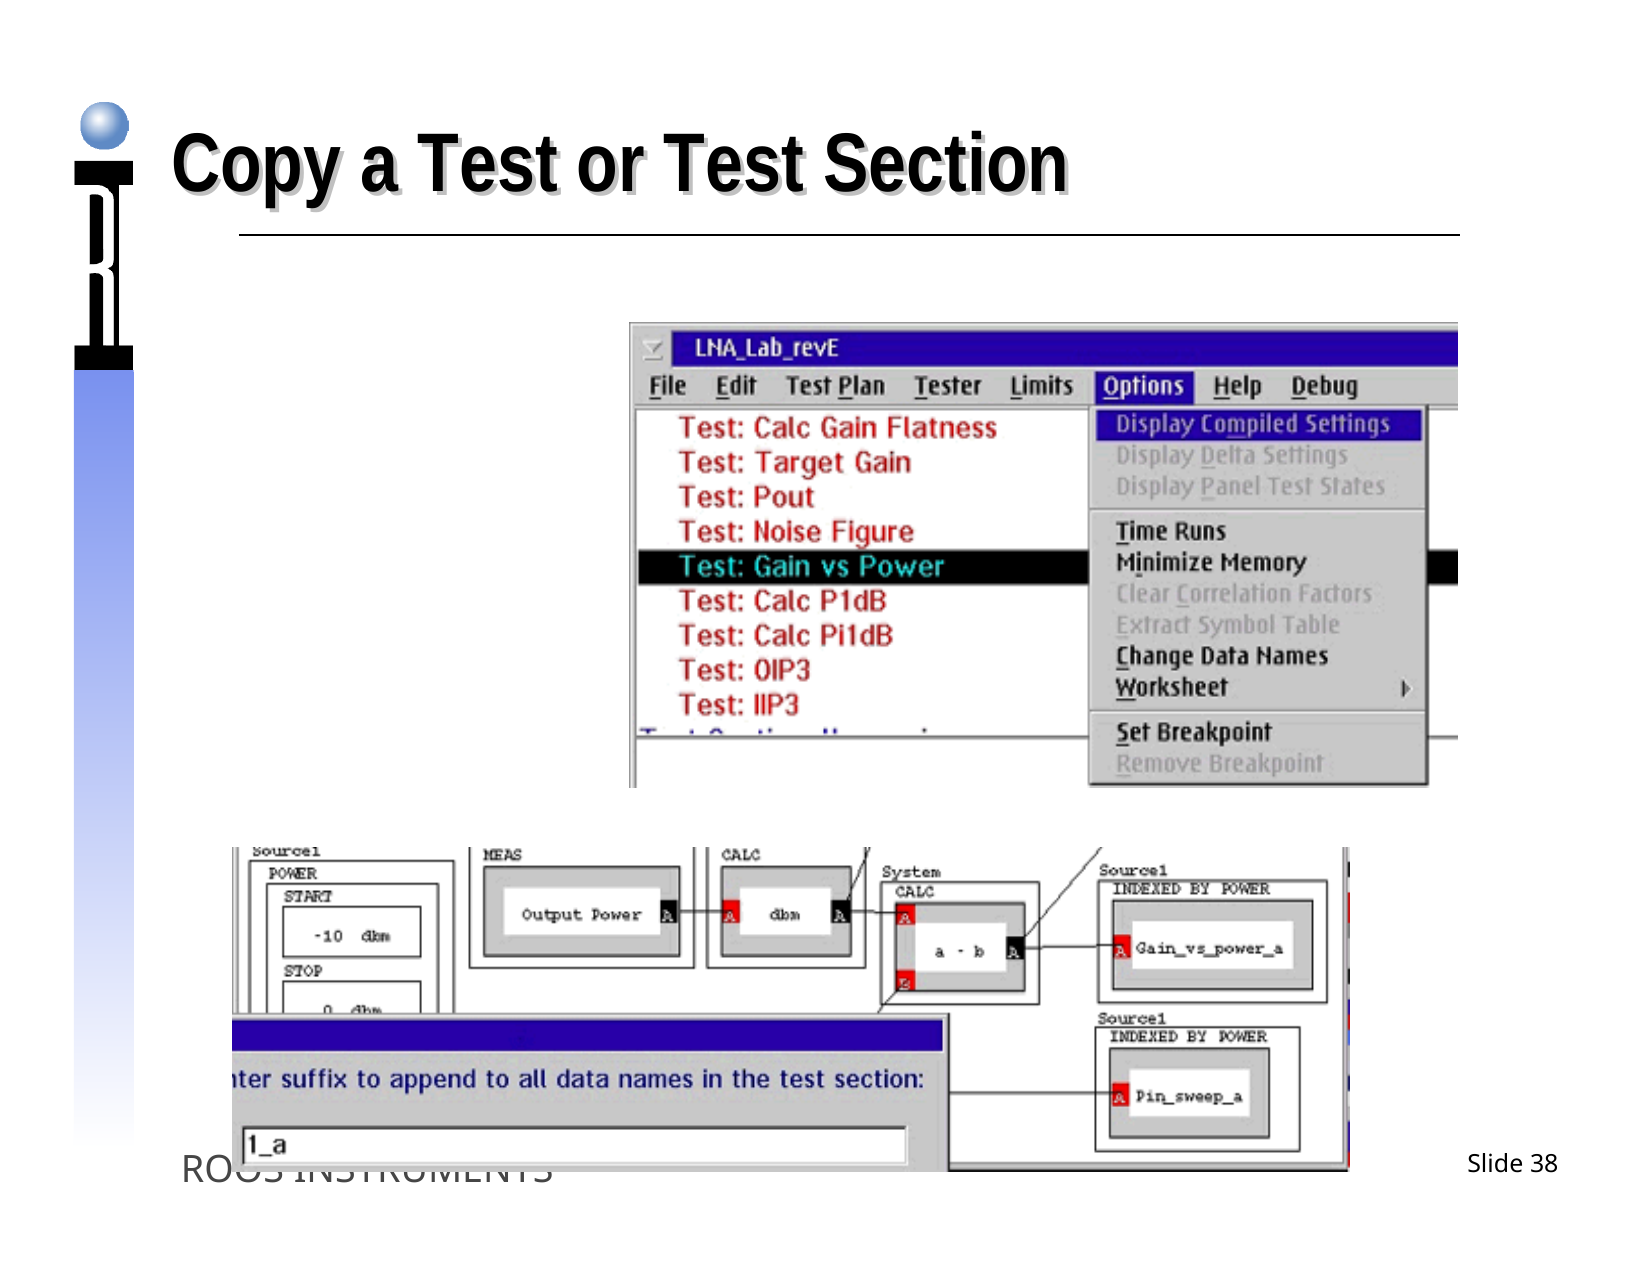

Copy a Test or Test Section
38